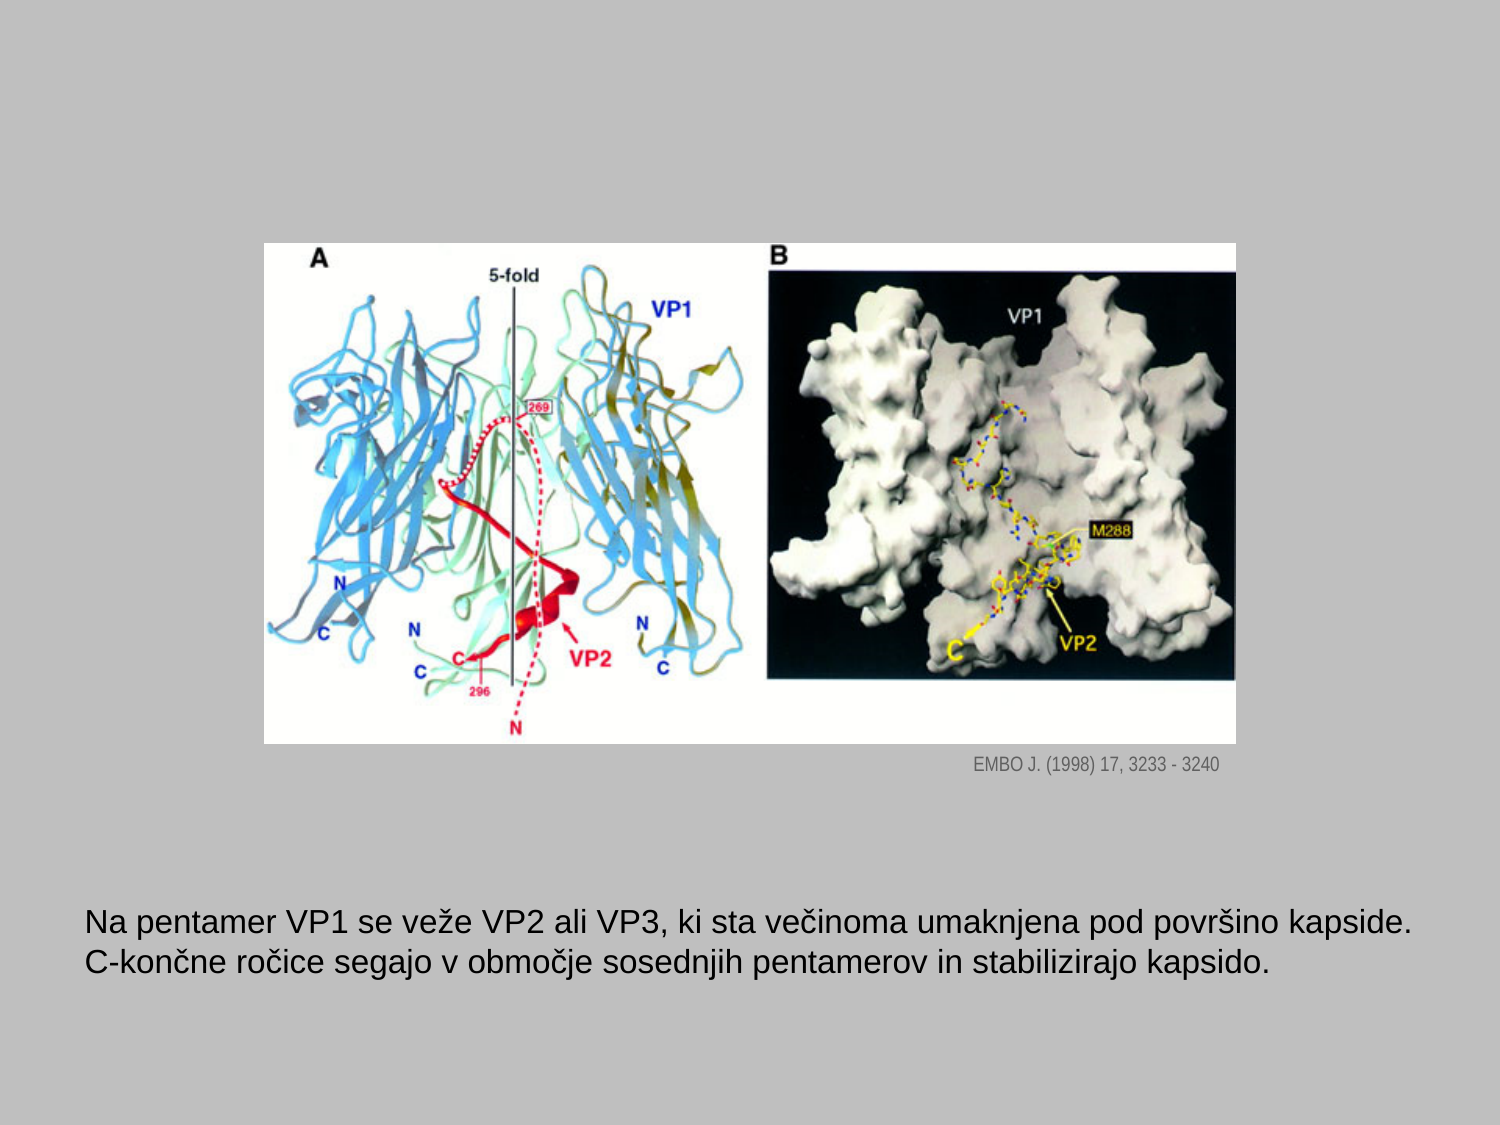

EMBO J. (1998) 17, 3233 - 3240
Na pentamer VP1 se veže VP2 ali VP3, ki sta večinoma umaknjena pod površino kapside.
C-končne ročice segajo v območje sosednjih pentamerov in stabilizirajo kapsido.